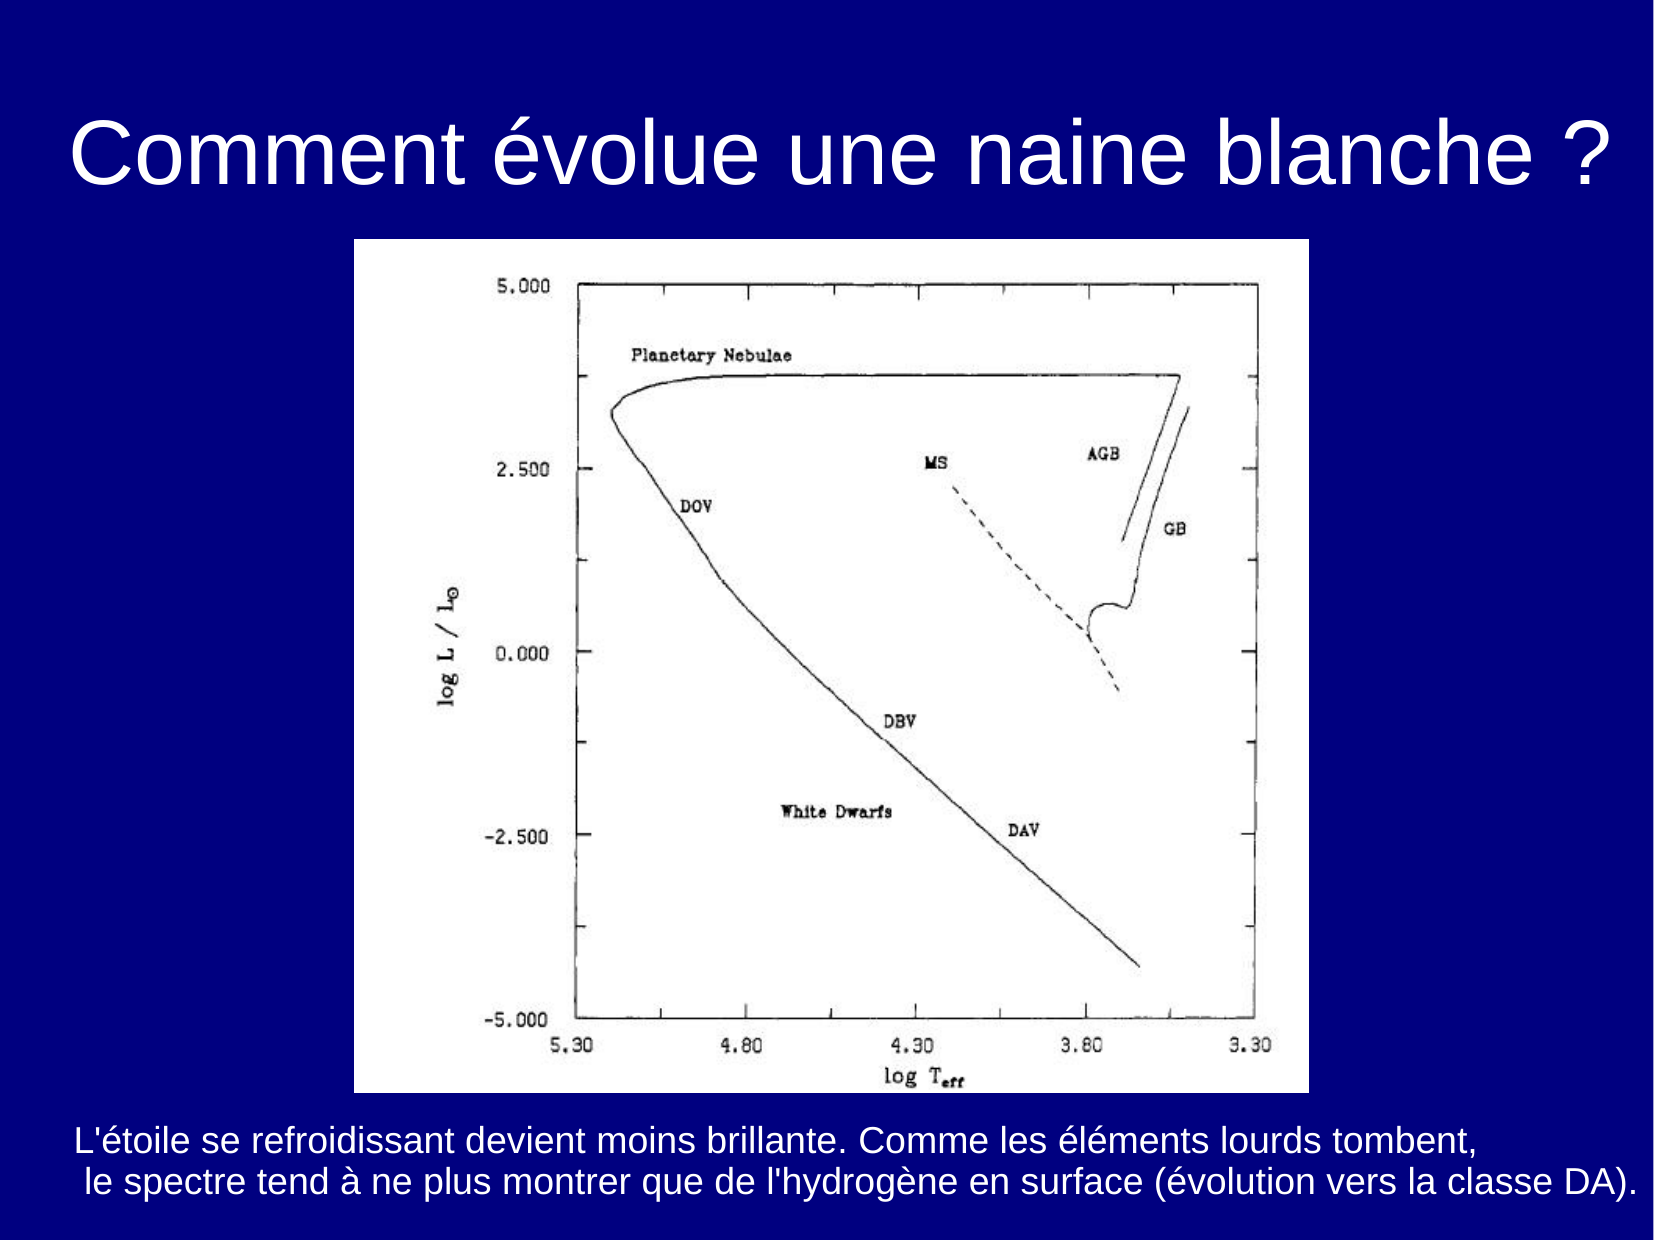

# Comment évolue une naine blanche ?
L'étoile se refroidissant devient moins brillante. Comme les éléments lourds tombent,
 le spectre tend à ne plus montrer que de l'hydrogène en surface (évolution vers la classe DA).